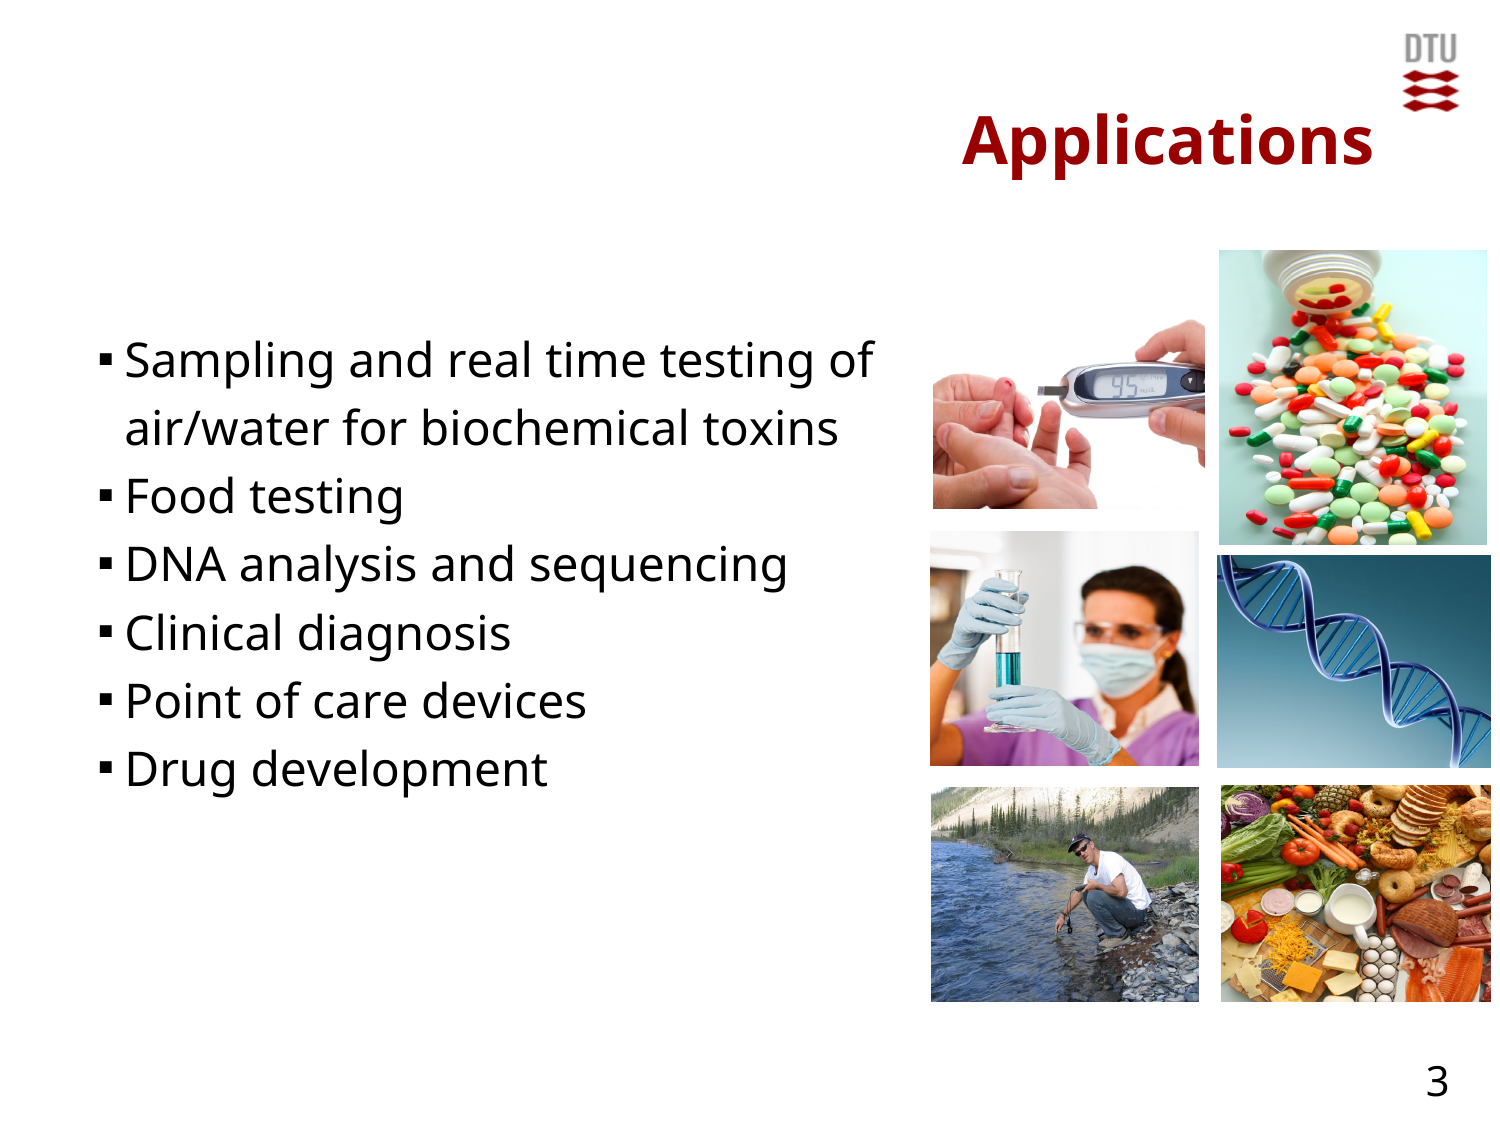

# Applications
 Sampling and real time testing of
 air/water for biochemical toxins
 Food testing
 DNA analysis and sequencing
 Clinical diagnosis
 Point of care devices
 Drug development